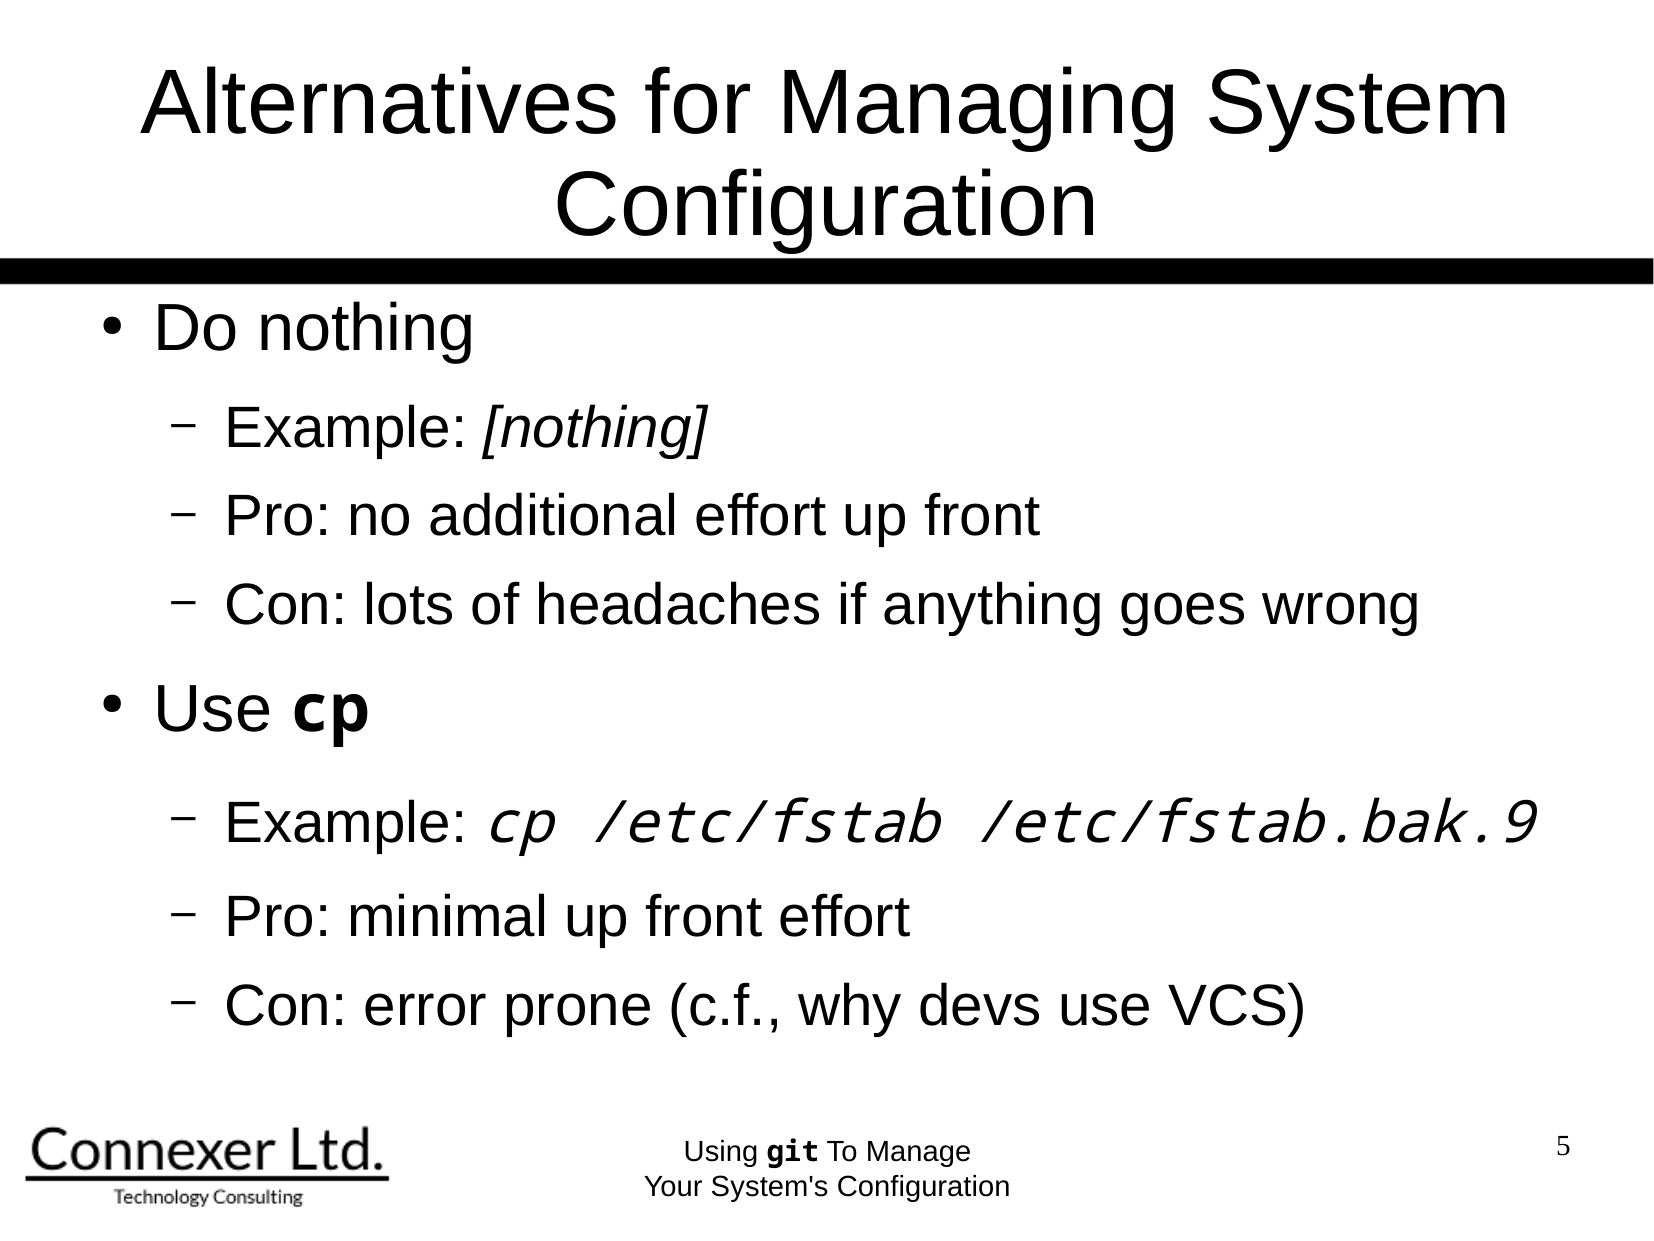

# Alternatives for Managing System Configuration
Do nothing
Example: [nothing]
Pro: no additional effort up front
Con: lots of headaches if anything goes wrong
Use cp
Example: cp /etc/fstab /etc/fstab.bak.9
Pro: minimal up front effort
Con: error prone (c.f., why devs use VCS)
5